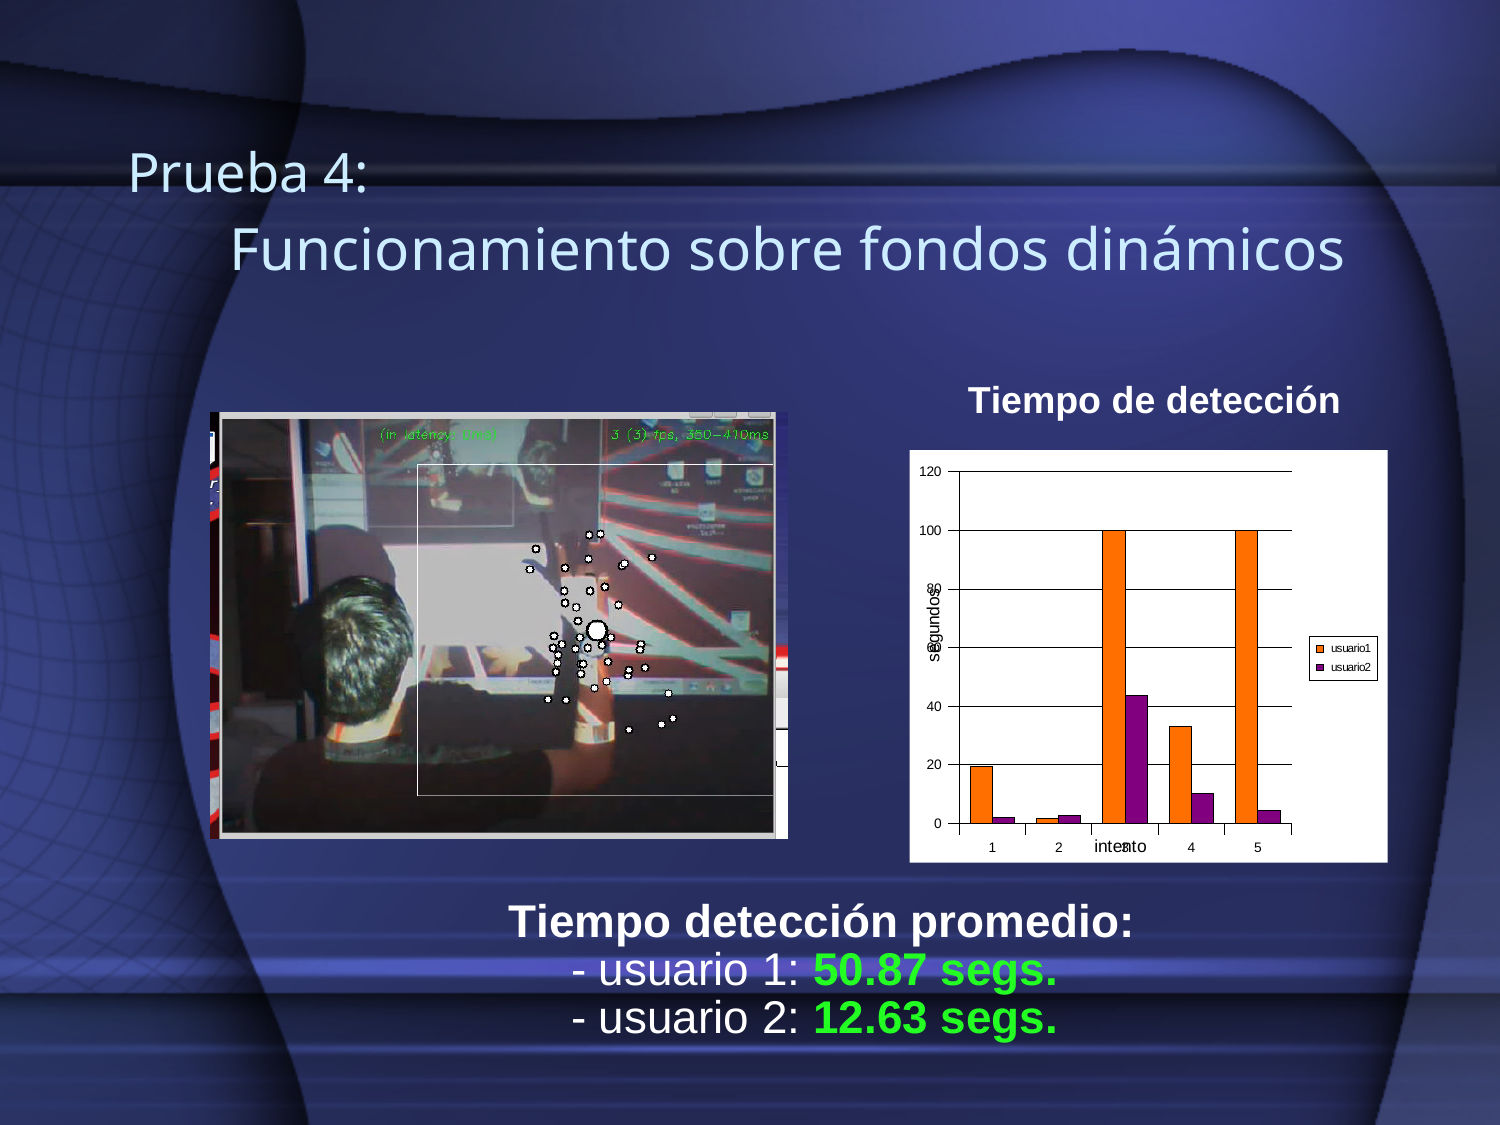

Prueba 4:
Funcionamiento sobre fondos dinámicos
Tiempo de detección
### Chart
| Category | usuario1 | usuario2 |
|---|---|---|
| 1 | 19.45 | 2.07 |
| 2 | 1.65 | 2.73 |
| 3 | 100.0 | 43.8 |
| 4 | 33.23 | 10.24 |
| 5 | 100.0 | 4.31 | Tiempo detección promedio:
	- usuario 1: 50.87 segs.
	- usuario 2: 12.63 segs.